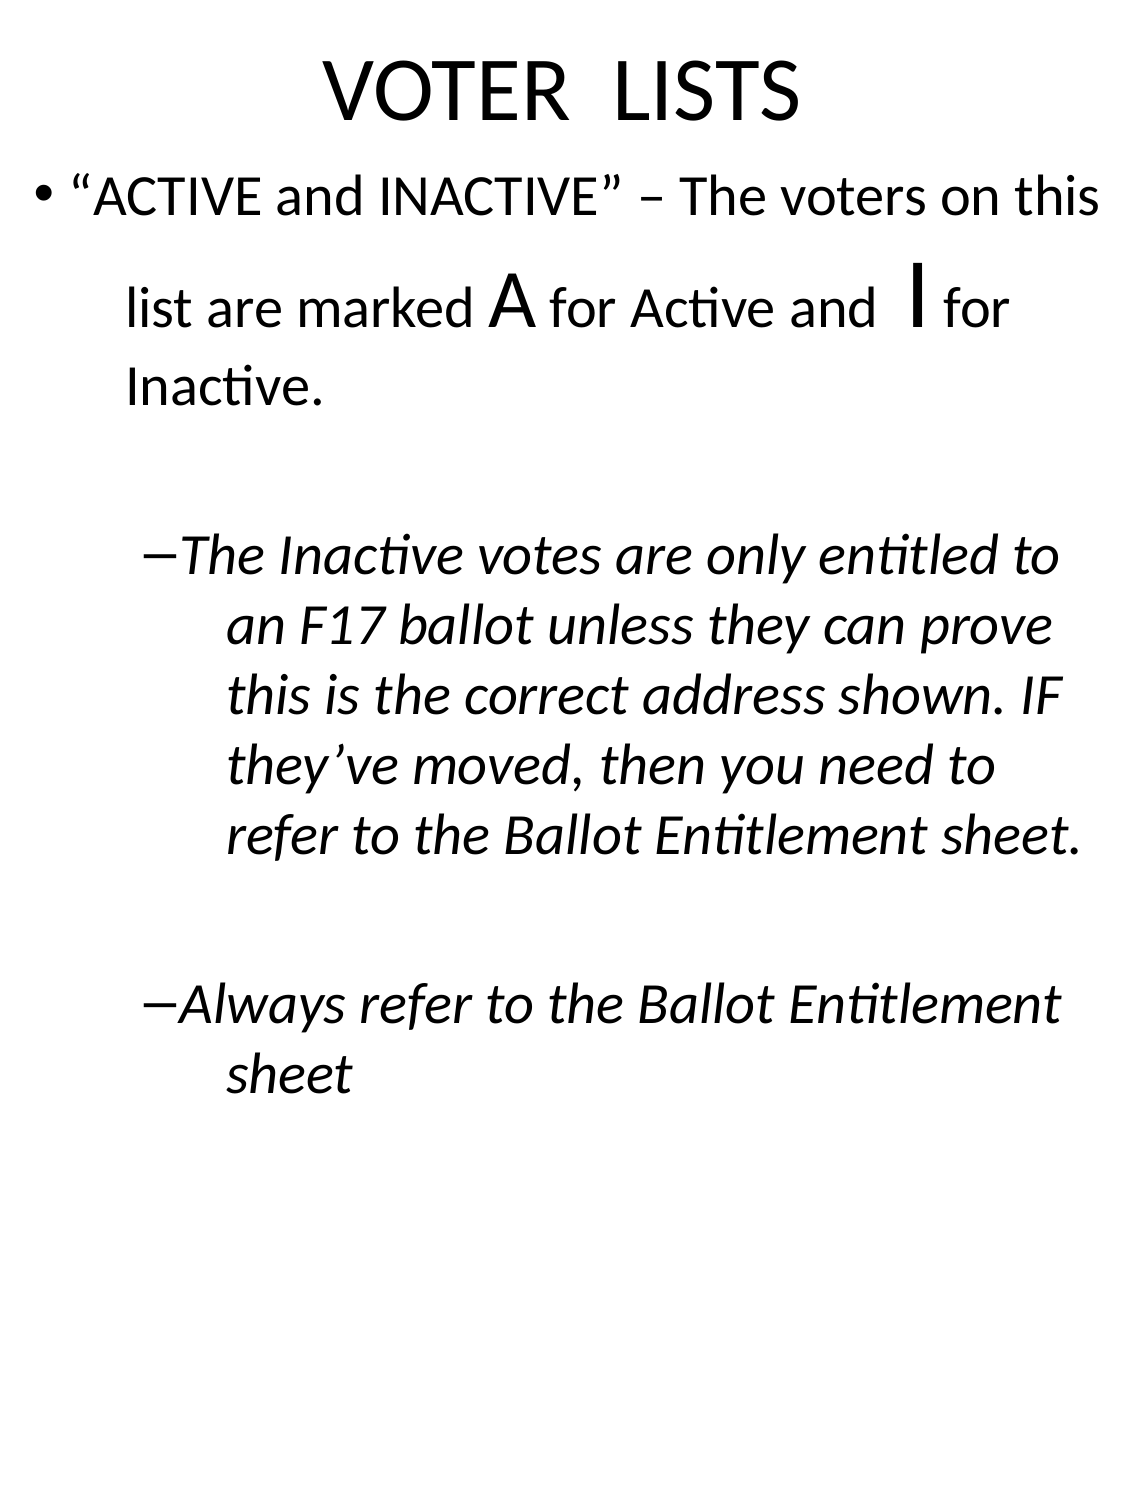

VOTER LISTS
“ACTIVE and INACTIVE” – The voters on this list are marked A for Active and I for Inactive.
The Inactive votes are only entitled to an F17 ballot unless they can prove this is the correct address shown. IF they’ve moved, then you need to refer to the Ballot Entitlement sheet.
Always refer to the Ballot Entitlement sheet